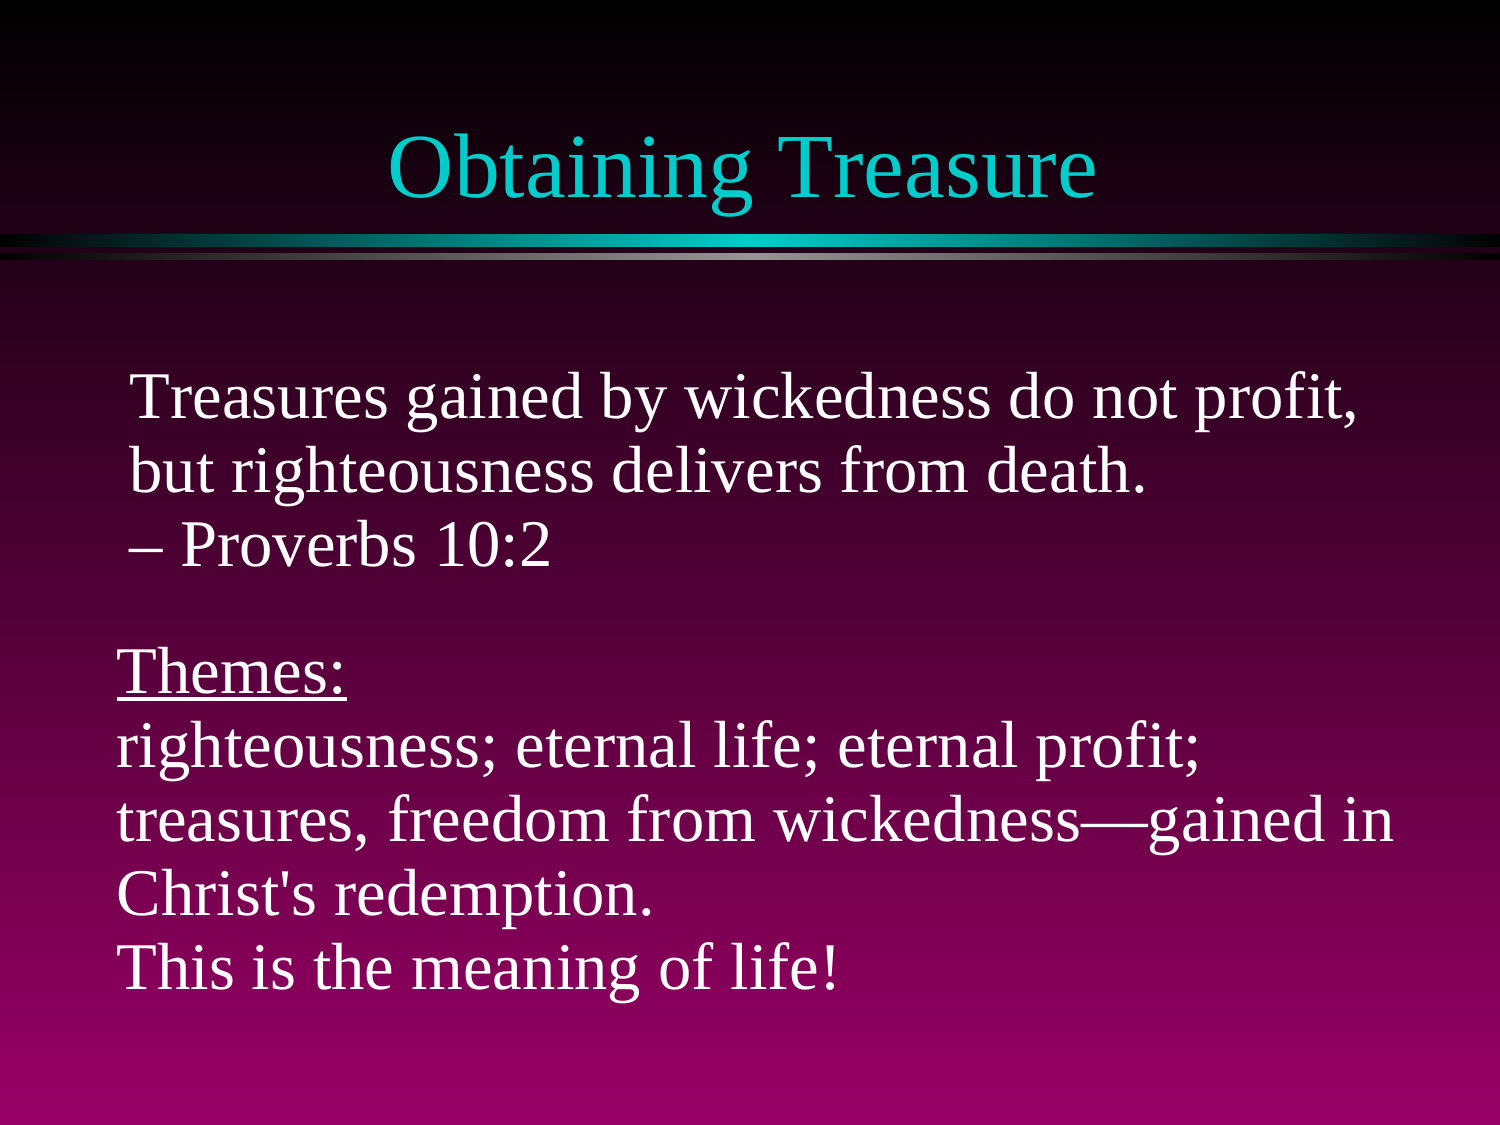

# Obtaining Treasure
Treasures gained by wickedness do not profit,
but righteousness delivers from death.
– Proverbs 10:2
Themes:
righteousness; eternal life; eternal profit; treasures, freedom from wickedness—gained in Christ's redemption.
This is the meaning of life!